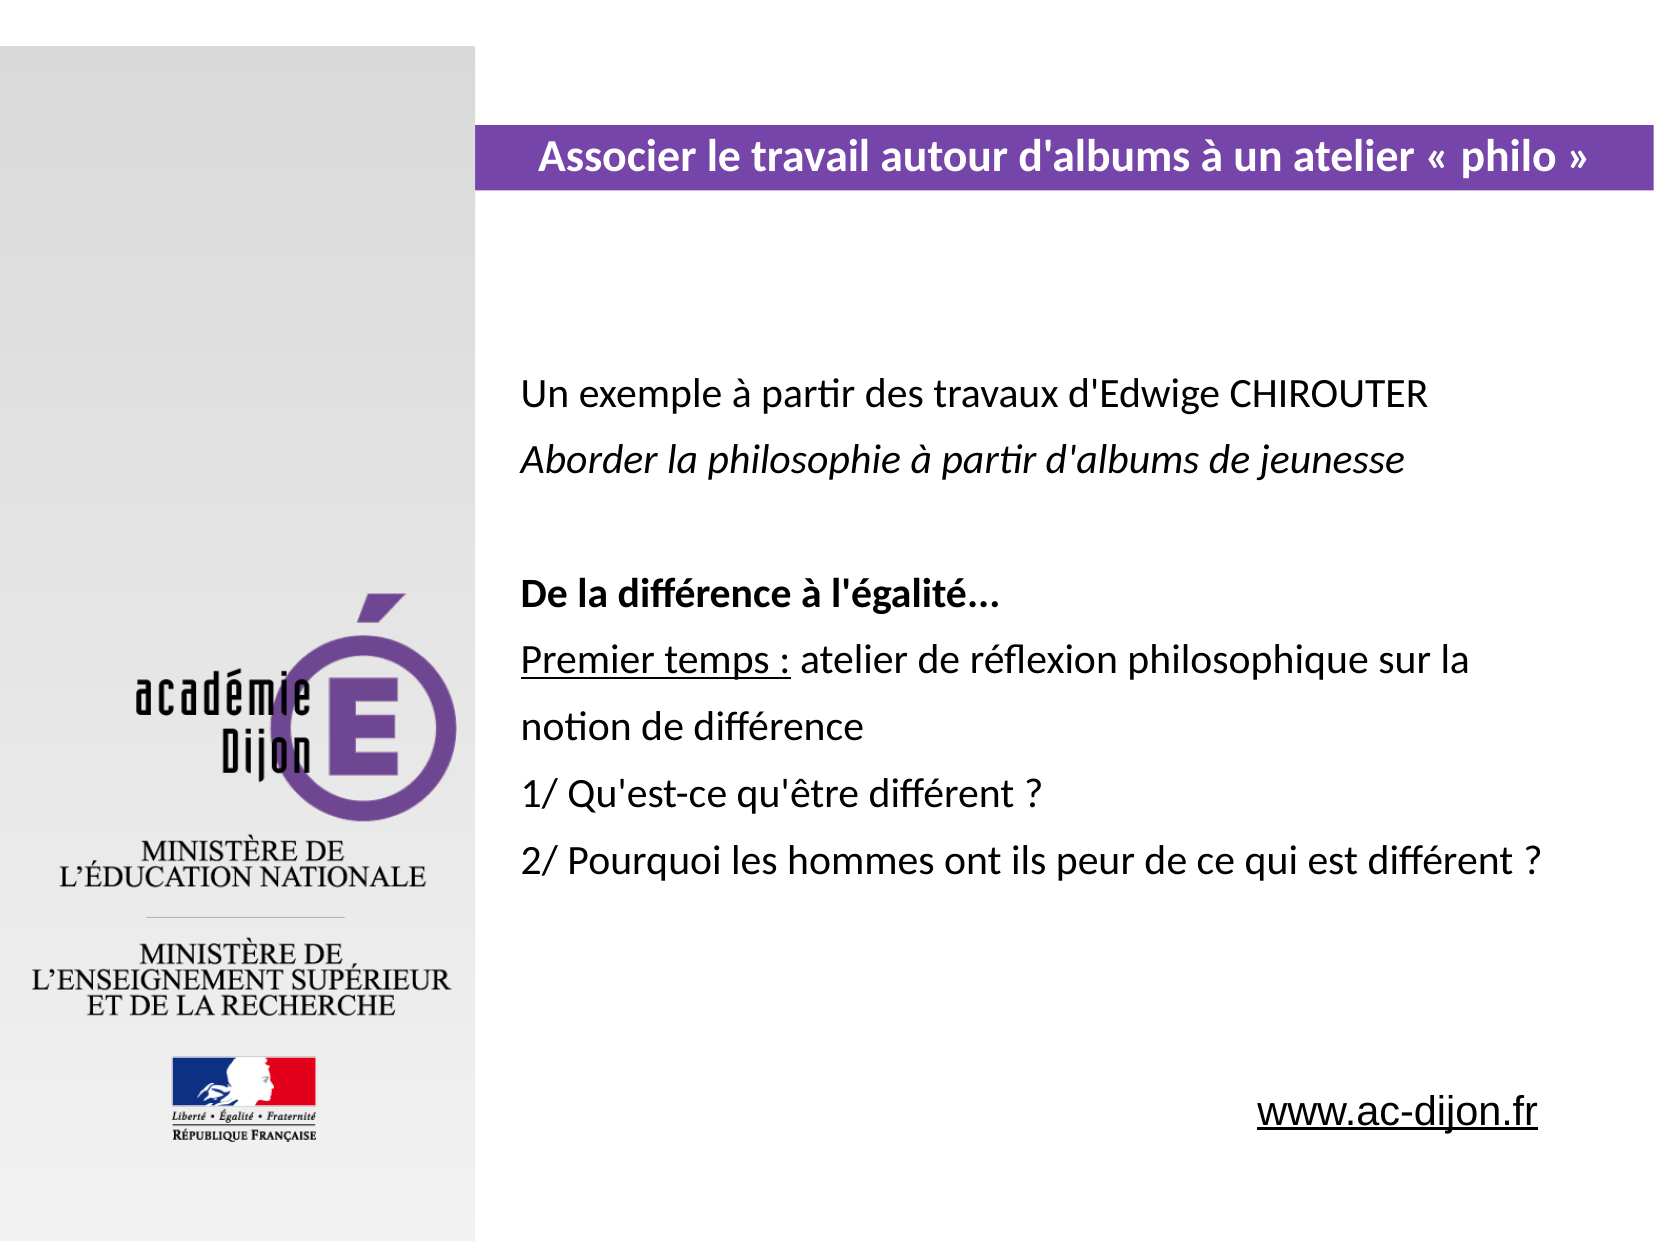

# Associer le travail autour d'albums à un atelier « philo »
Un exemple à partir des travaux d'Edwige CHIROUTER
Aborder la philosophie à partir d'albums de jeunesse
De la différence à l'égalité...
Premier temps : atelier de réflexion philosophique sur la
notion de différence
1/ Qu'est-ce qu'être différent ?
2/ Pourquoi les hommes ont ils peur de ce qui est différent ?